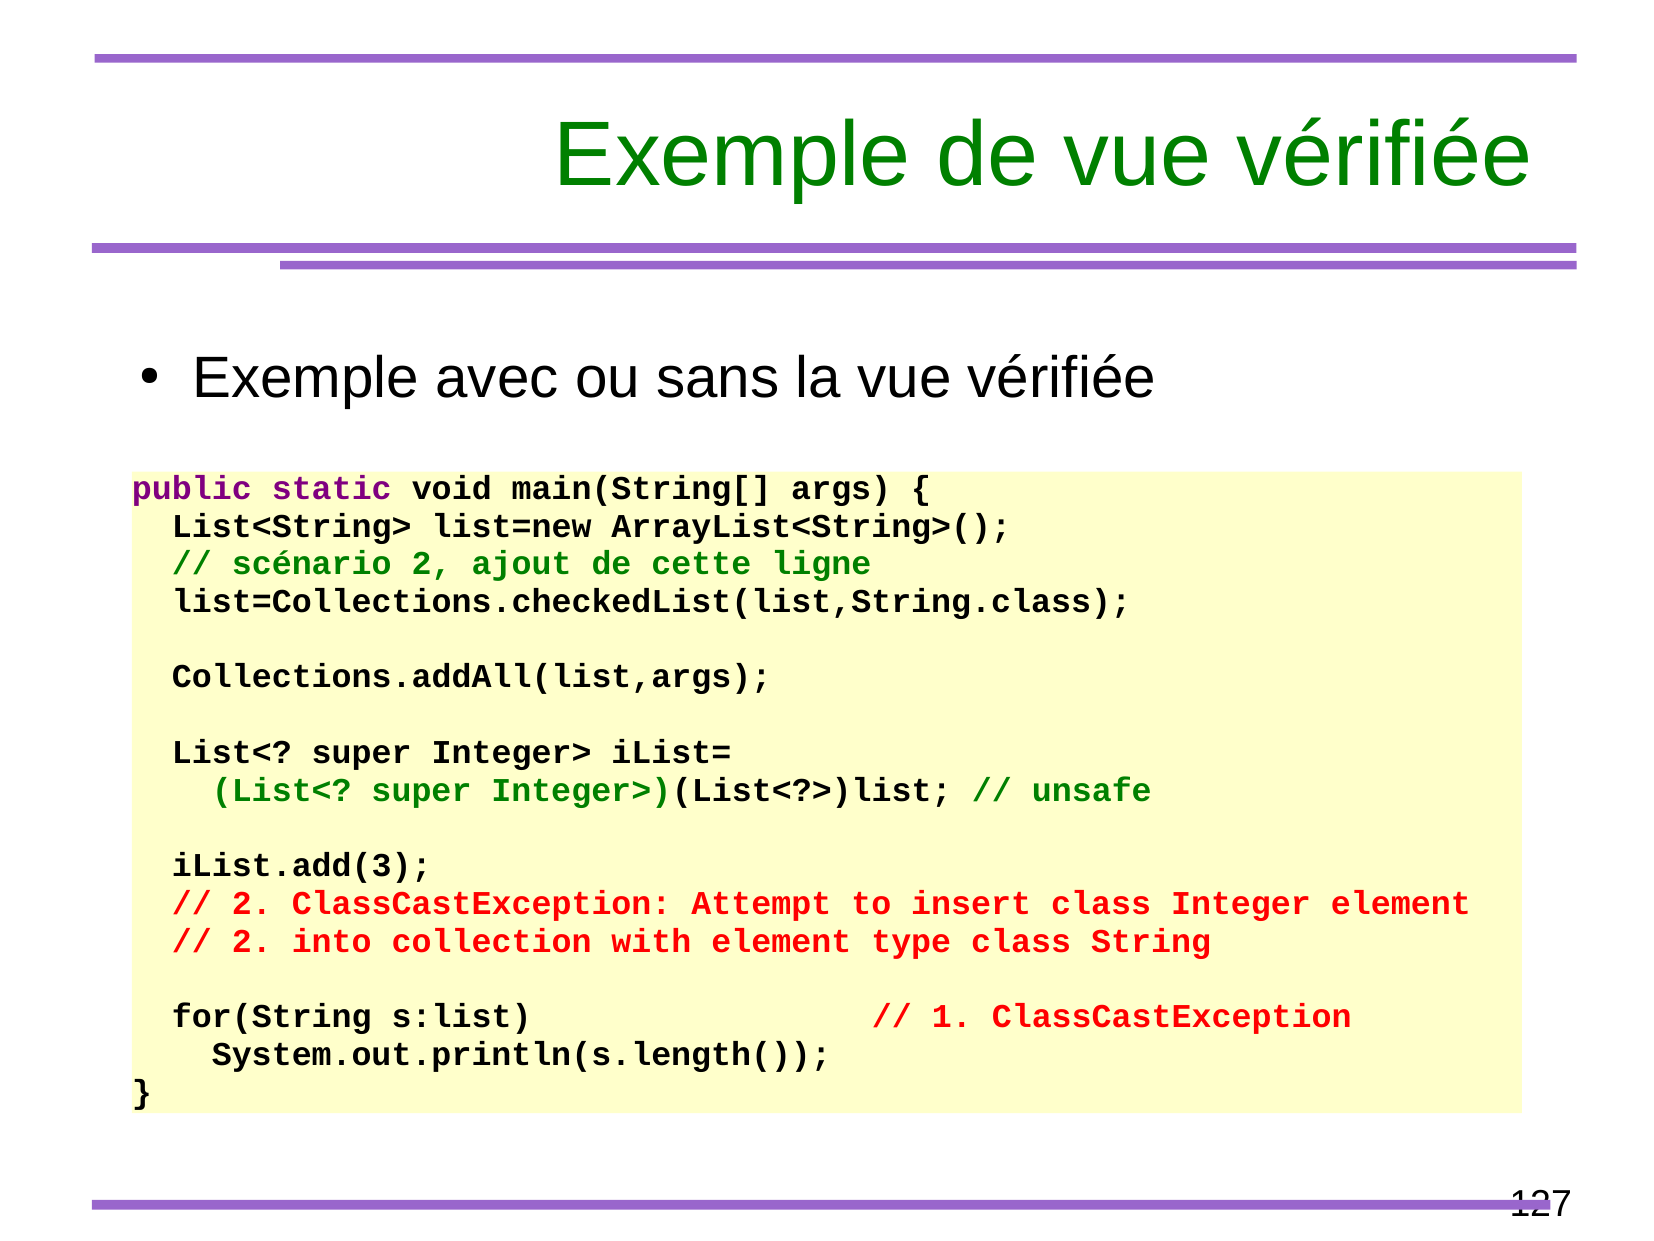

# Exemple de vue vérifiée
Exemple avec ou sans la vue vérifiée
public static void main(String[] args) {
 List<String> list=new ArrayList<String>();
 // scénario 2, ajout de cette ligne
 list=Collections.checkedList(list,String.class);
 Collections.addAll(list,args);
 List<? super Integer> iList=
 (List<? super Integer>)(List<?>)list; // unsafe
 iList.add(3);
 // 2. ClassCastException: Attempt to insert class Integer element
 // 2. into collection with element type class String
 for(String s:list) // 1. ClassCastException
 System.out.println(s.length());
}